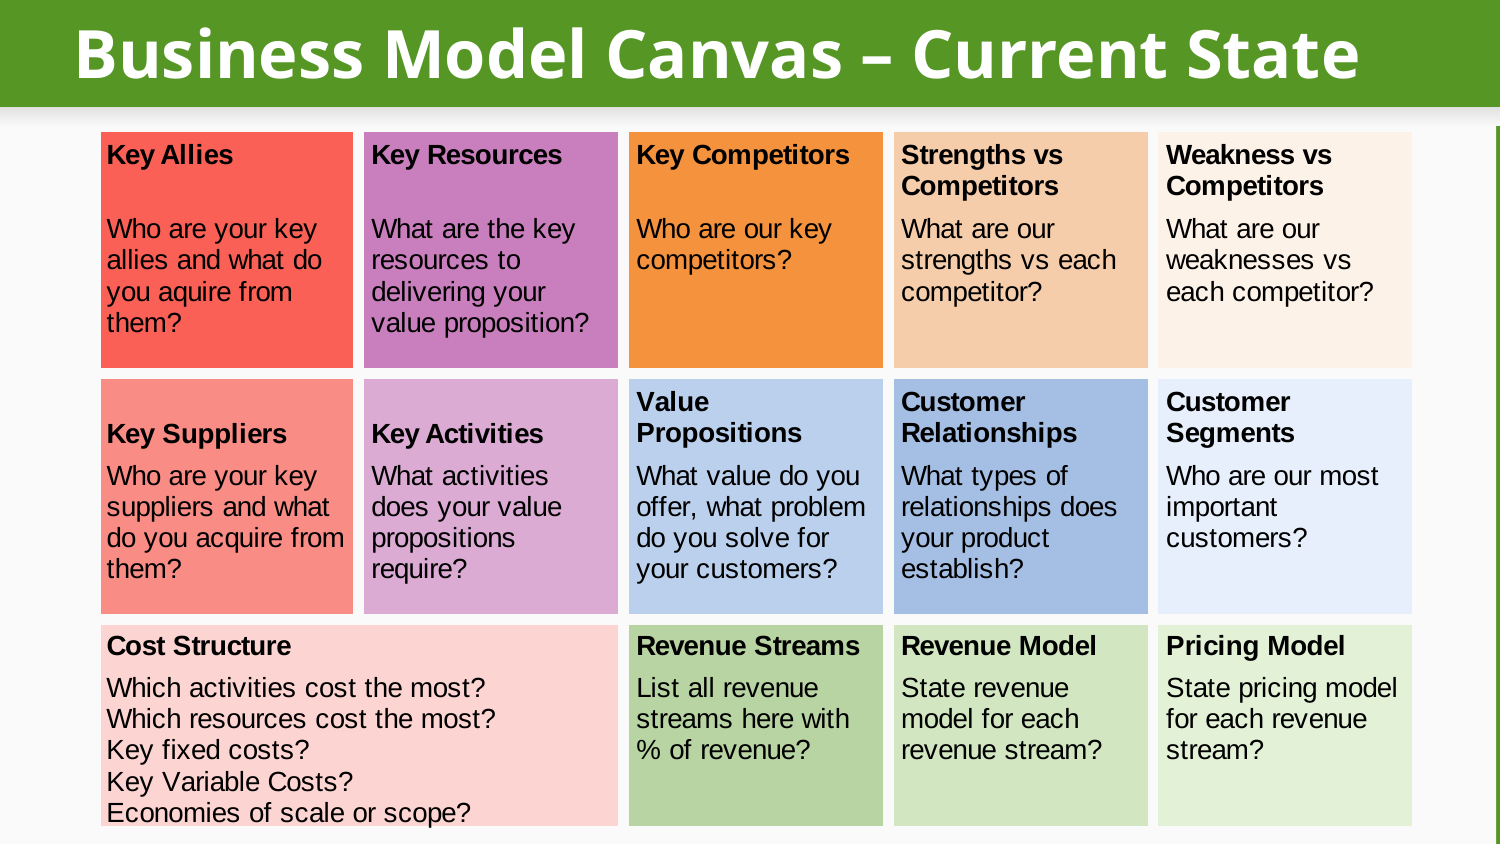

# Business Model Canvas – Current State